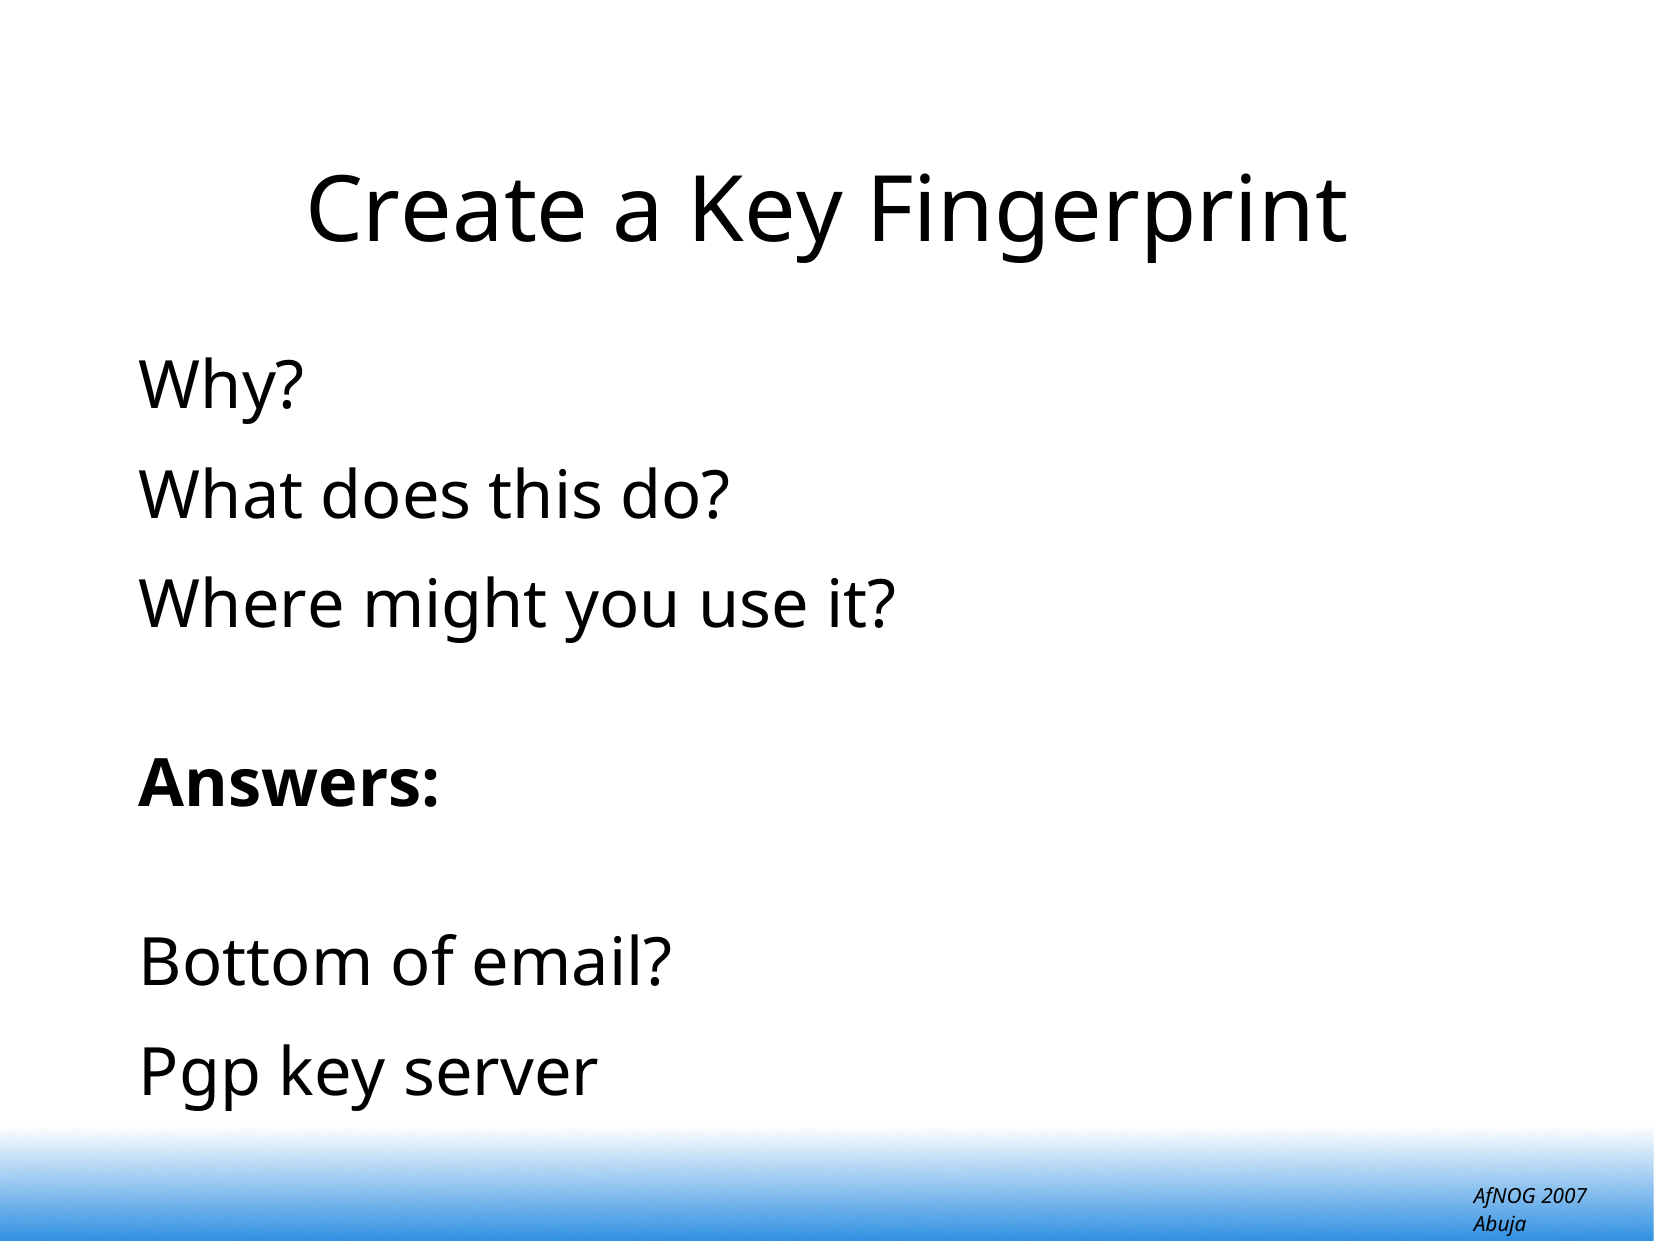

# Create a Key Fingerprint
Why?
What does this do?
Where might you use it?
Answers:
Bottom of email?
Pgp key server